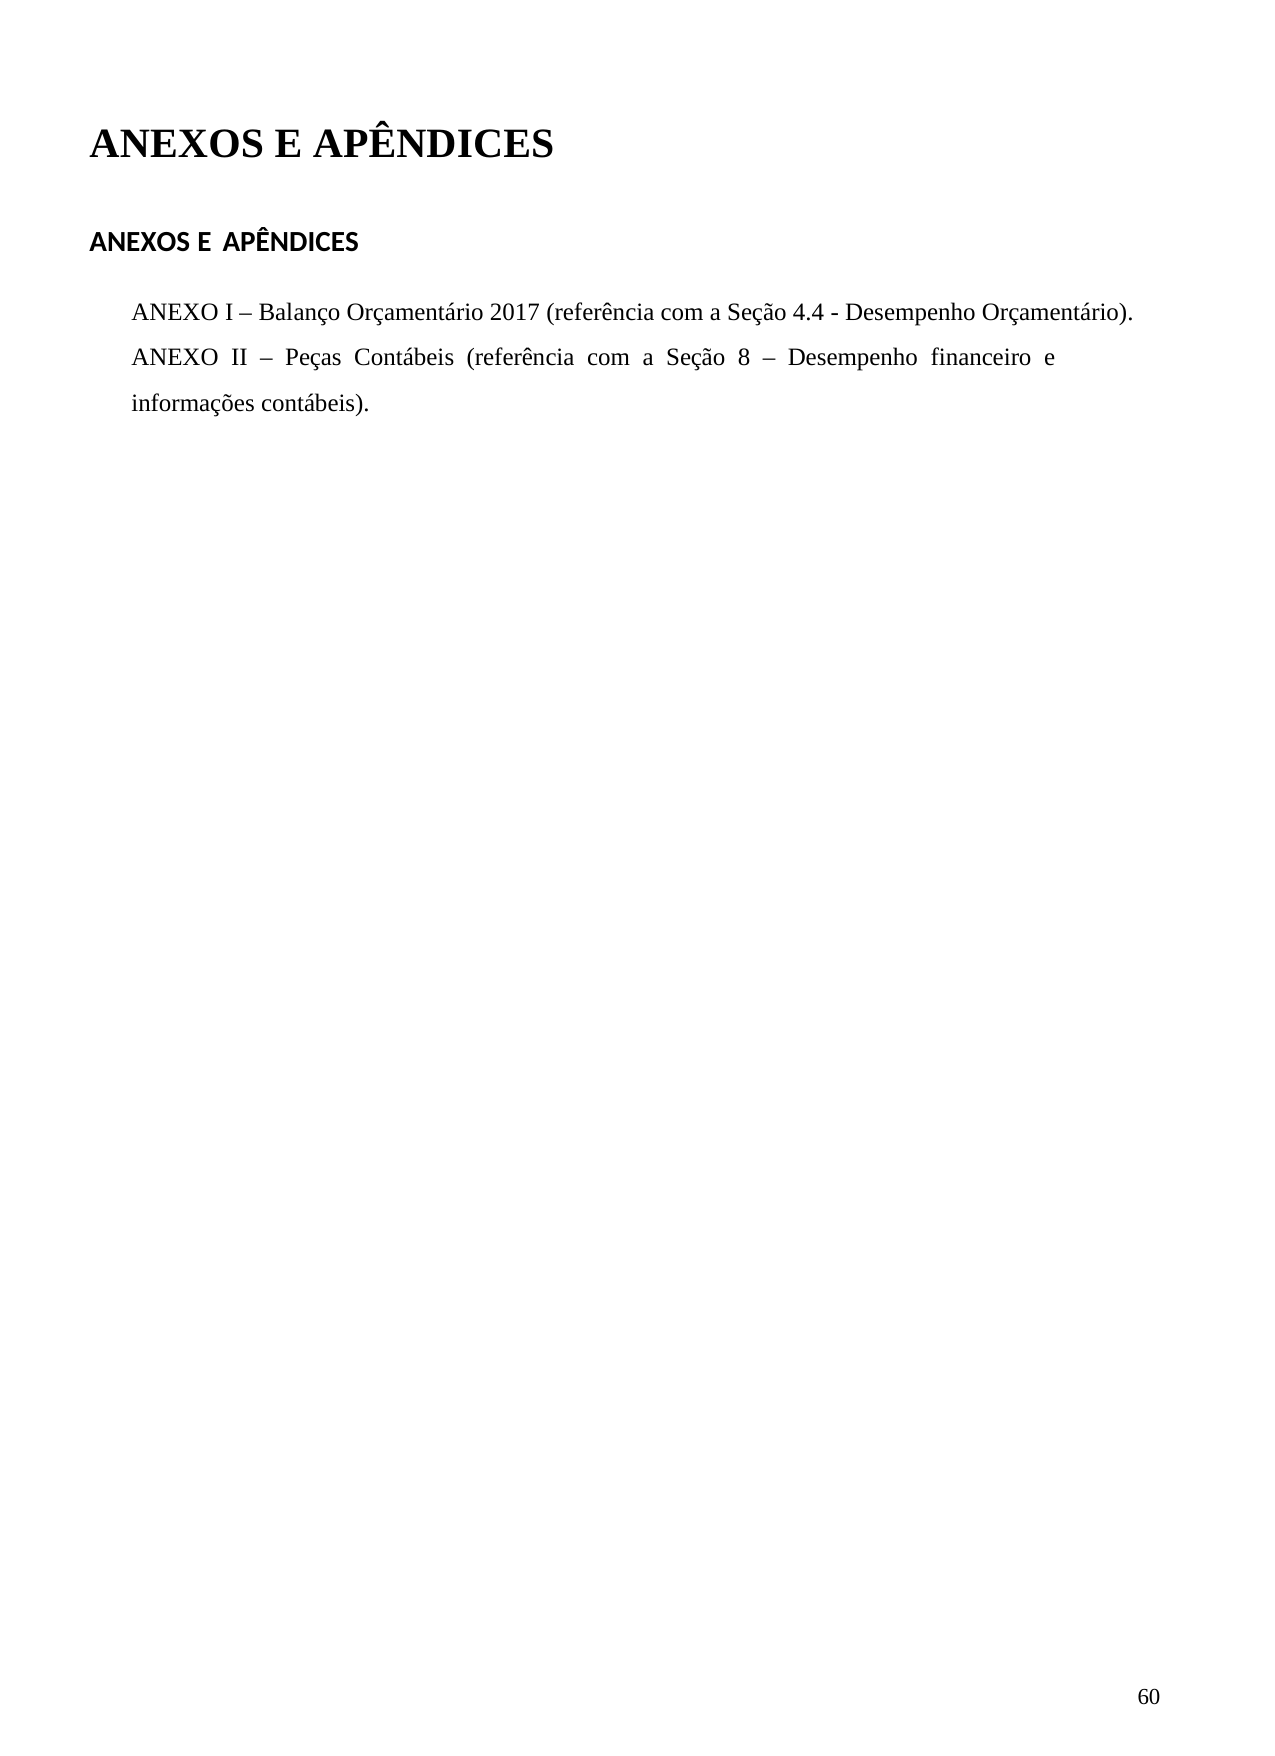

ANEXOS E APÊNDICES
ANEXOS E APÊNDICES
ANEXO I – Balanço Orçamentário 2017 (referência com a Seção 4.4 - Desempenho Orçamentário). ANEXO II – Peças Contábeis (referência com a Seção 8 – Desempenho financeiro e informações contábeis).
60